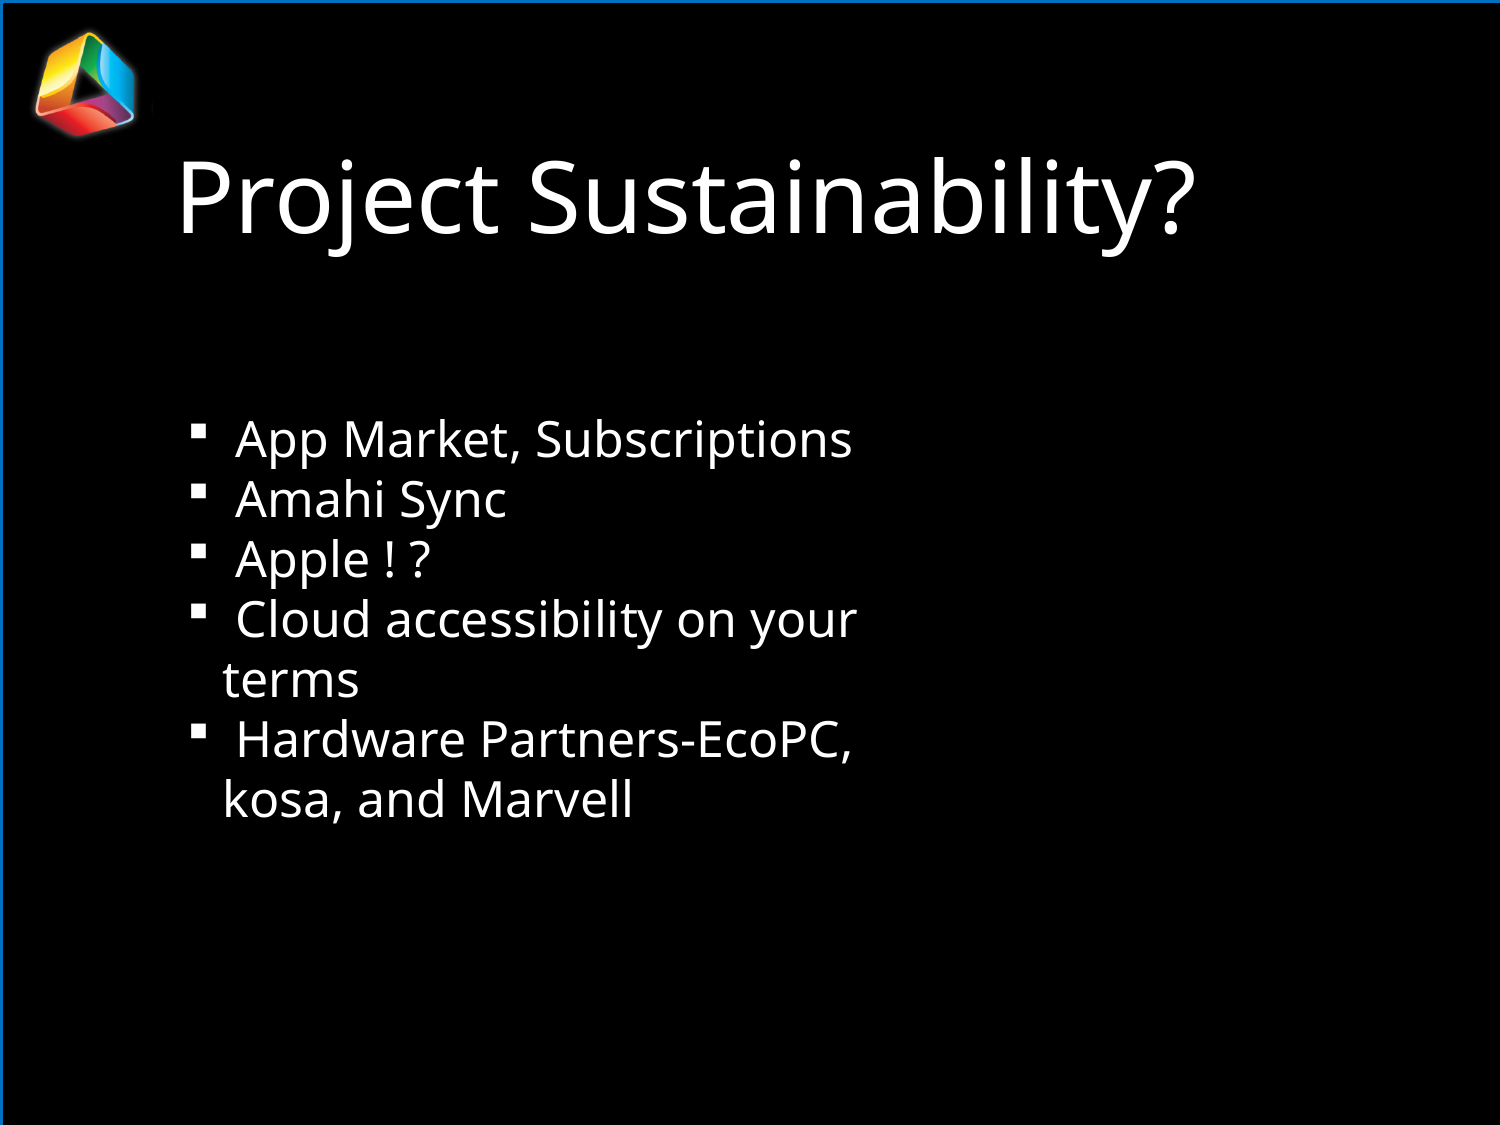

Project Sustainability?
# DLNA talk
 App Market, Subscriptions
 Amahi Sync
 Apple ! ?
 Cloud accessibility on your terms
 Hardware Partners-EcoPC, kosa, and Marvell